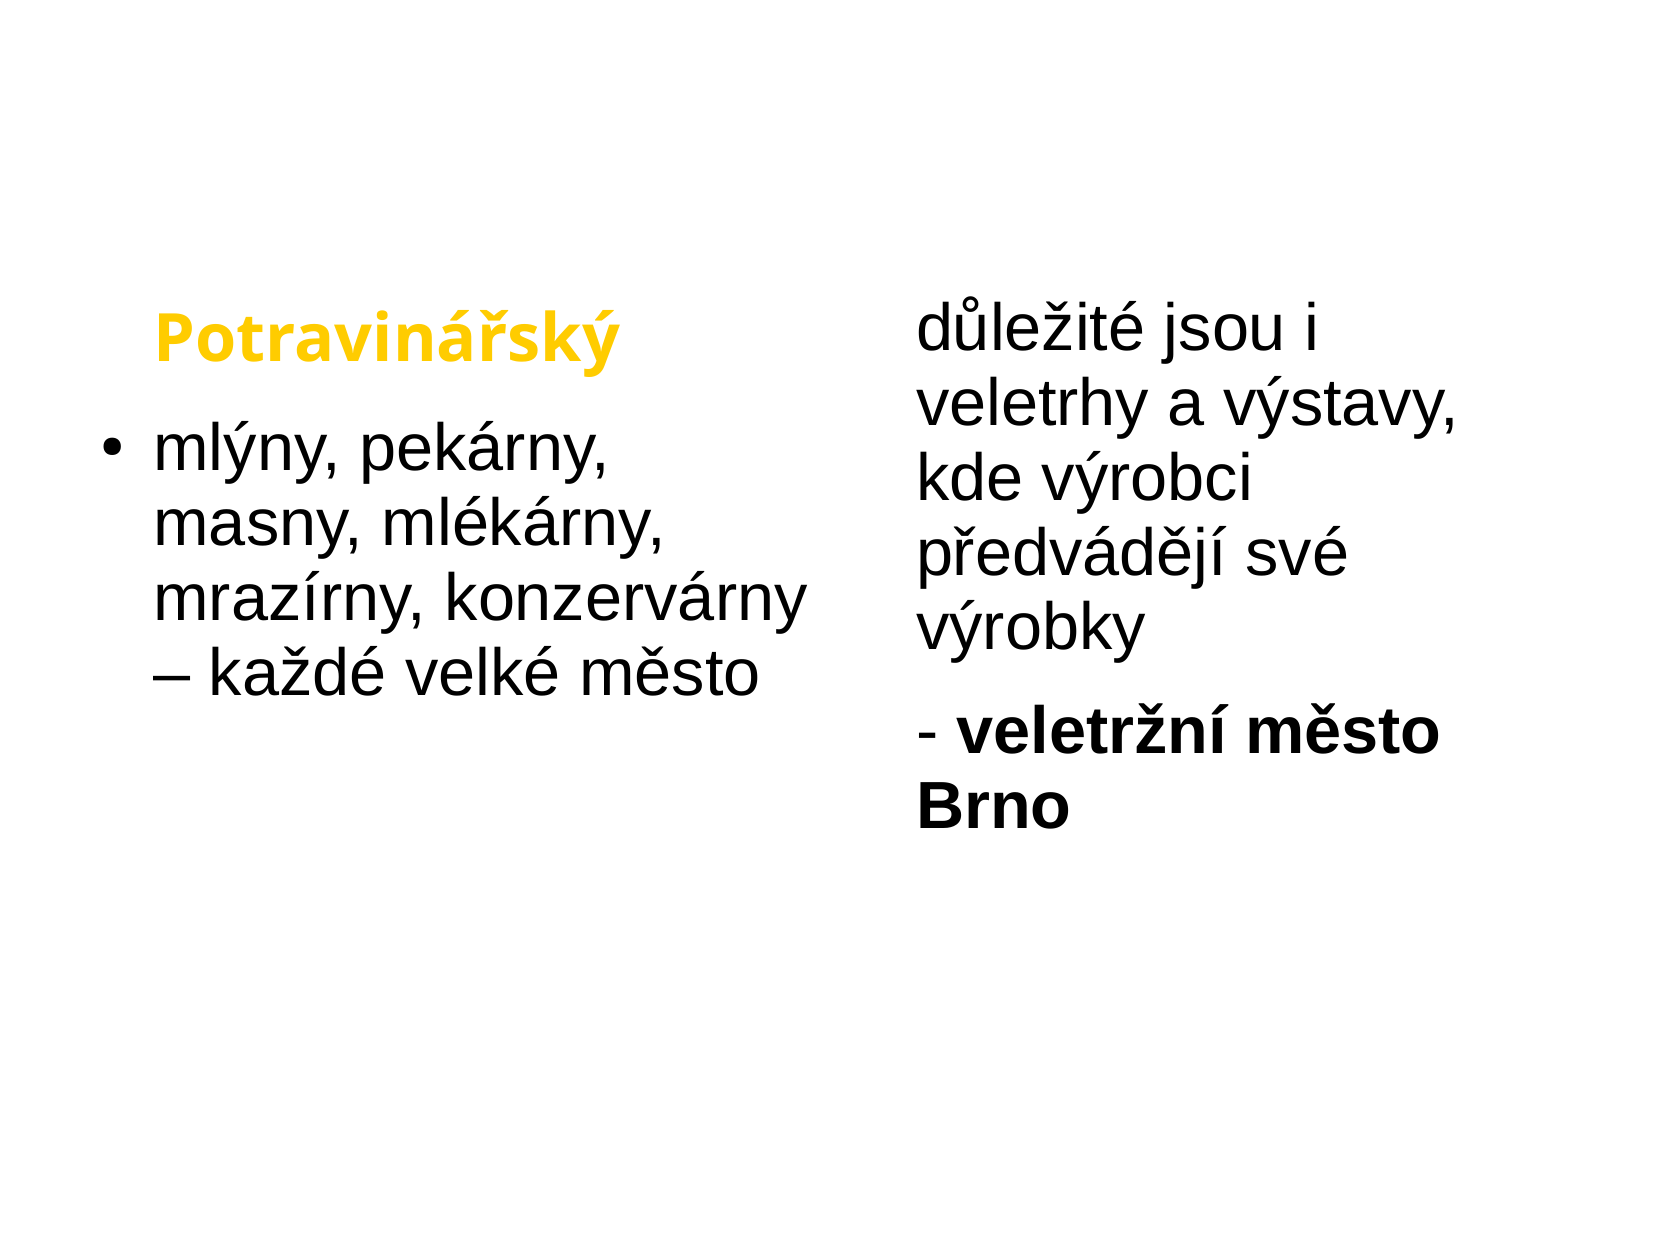

# Potravinářský
mlýny, pekárny, masny, mlékárny, mrazírny, konzervárny – každé velké město
důležité jsou i veletrhy a výstavy, kde výrobci předvádějí své výrobky
- veletržní město Brno